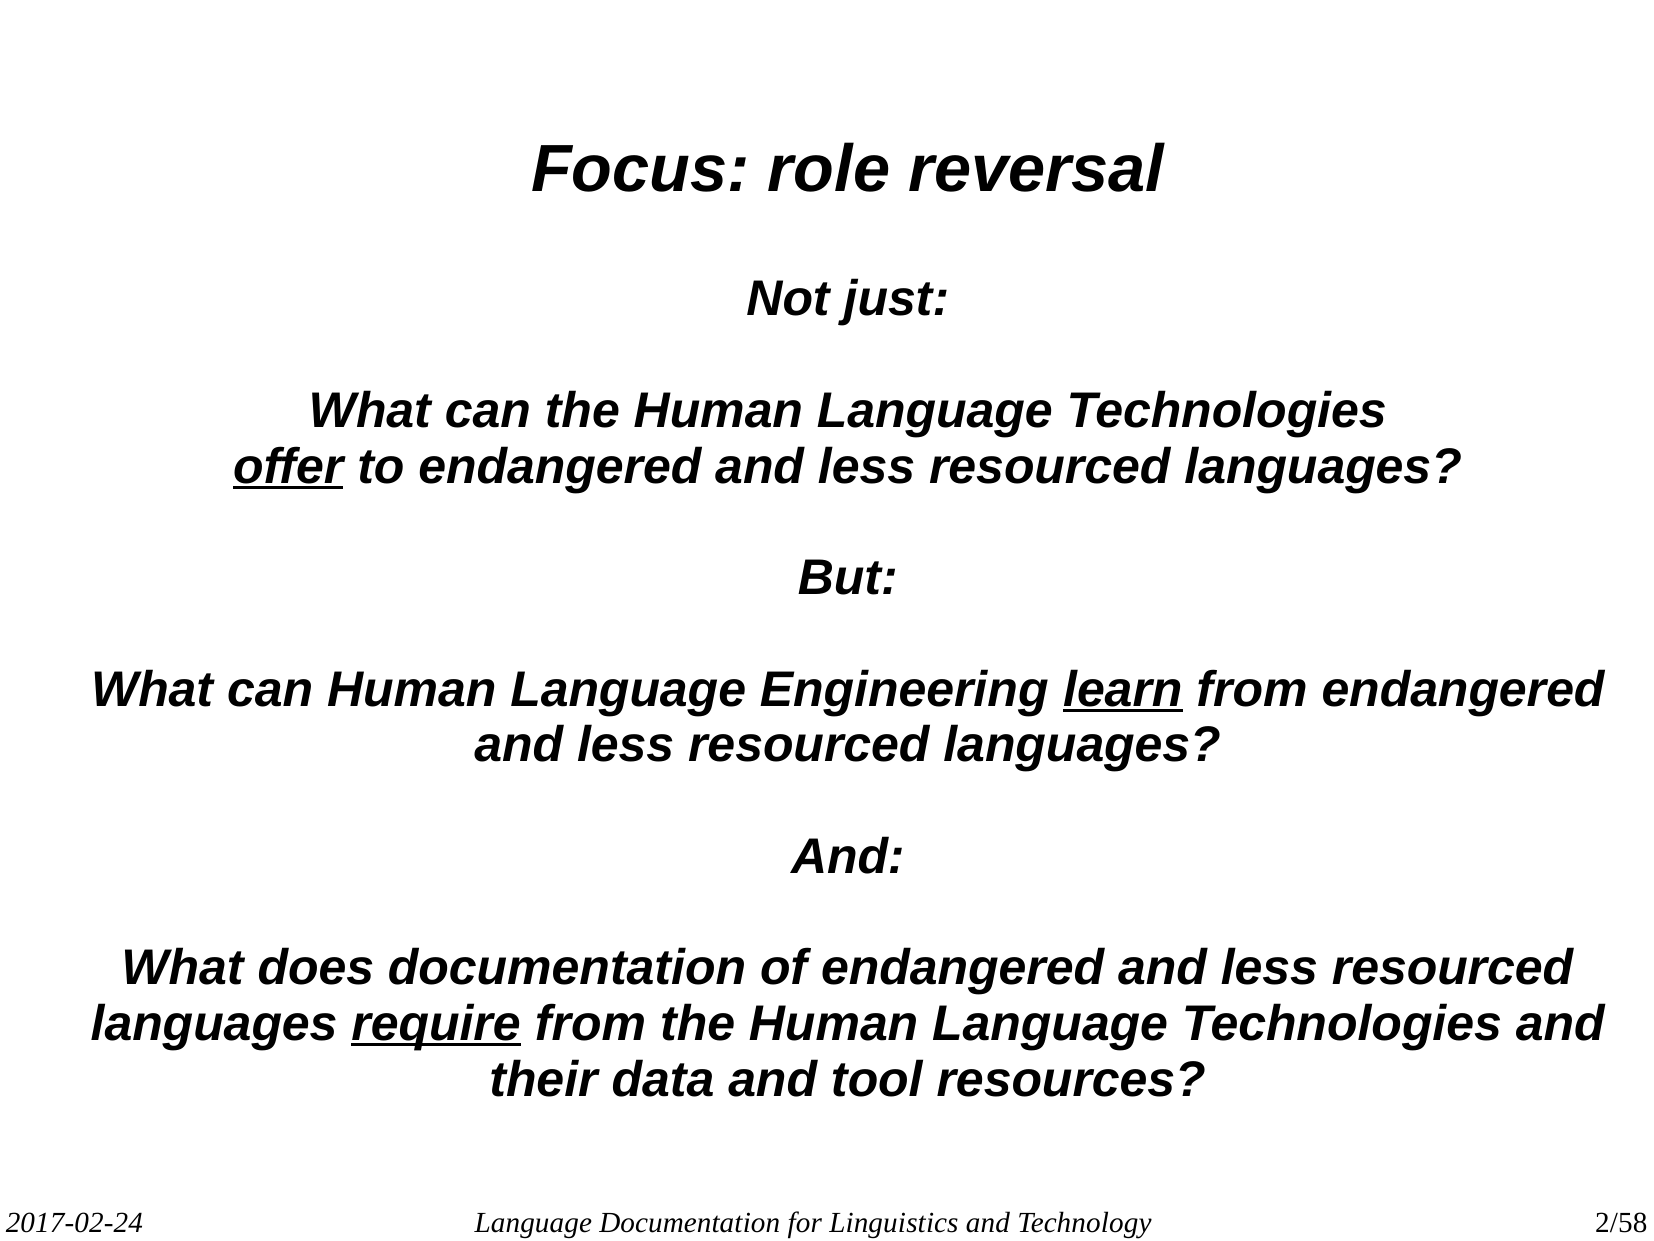

# Focus: role reversal Not just: What can the Human Language Technologies offer to endangered and less resourced languages? But: What can Human Language Engineering learn from endangered and less resourced languages? And: What does documentation of endangered and less resourced languages require from the Human Language Technologies and their data and tool resources?
ELKL-4, U Agra, 2016-02-25_27
D. Gibbon: What can endangered languages teach the language technologies?
2